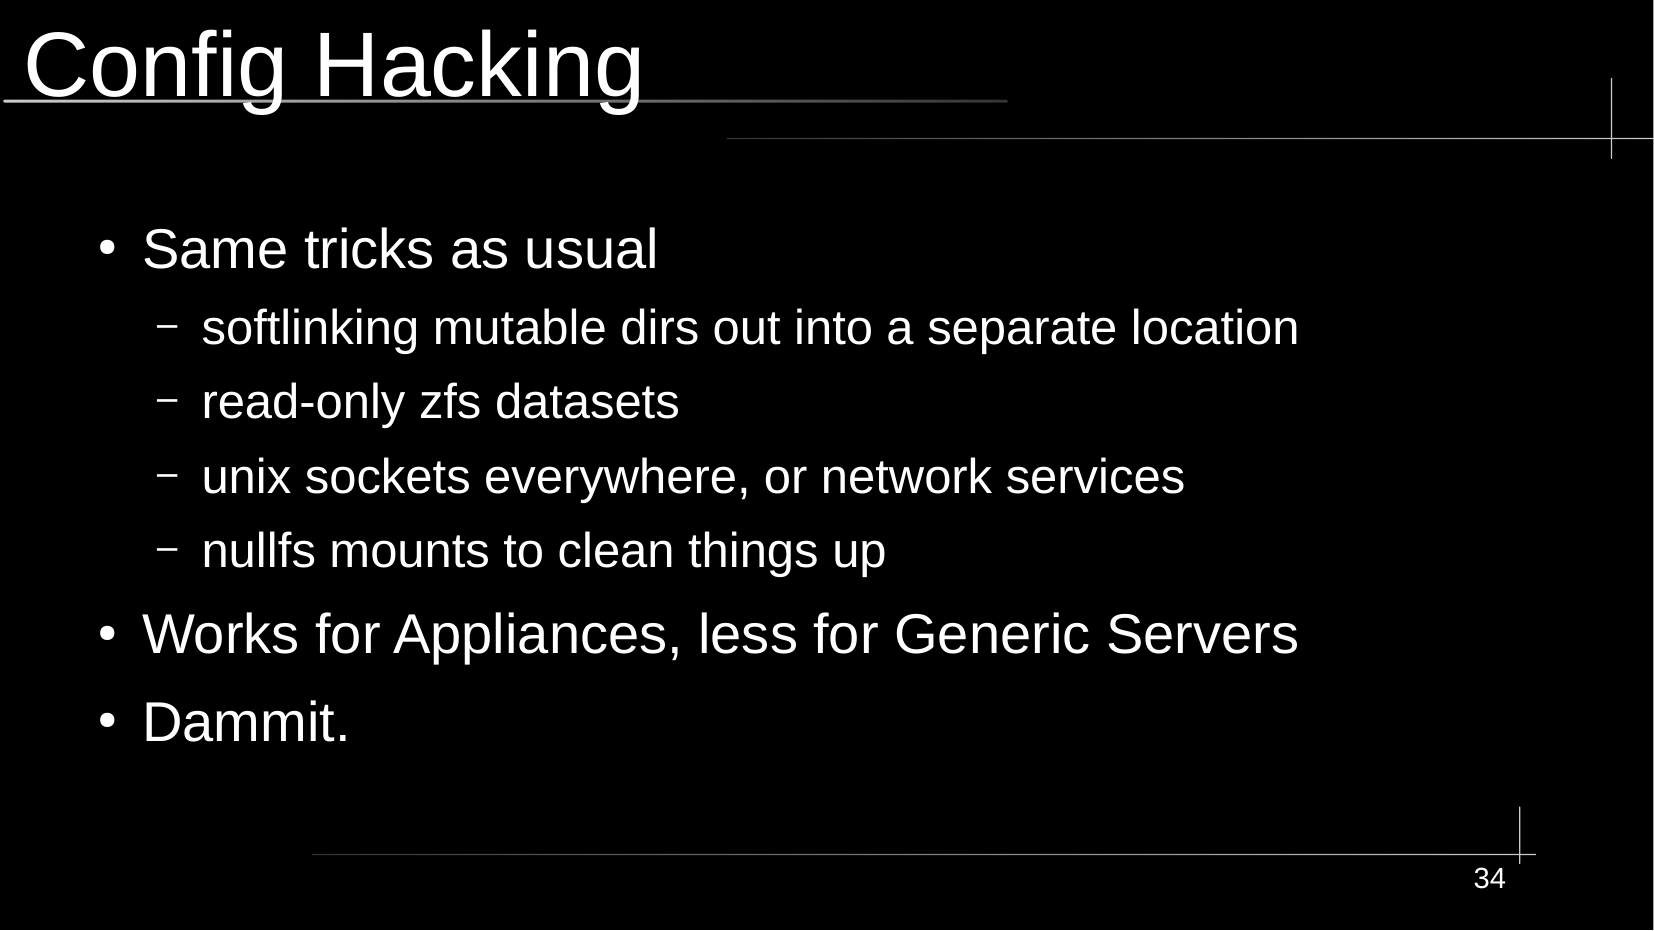

# Config Hacking
Same tricks as usual
softlinking mutable dirs out into a separate location
read-only zfs datasets
unix sockets everywhere, or network services
nullfs mounts to clean things up
Works for Appliances, less for Generic Servers
Dammit.
34